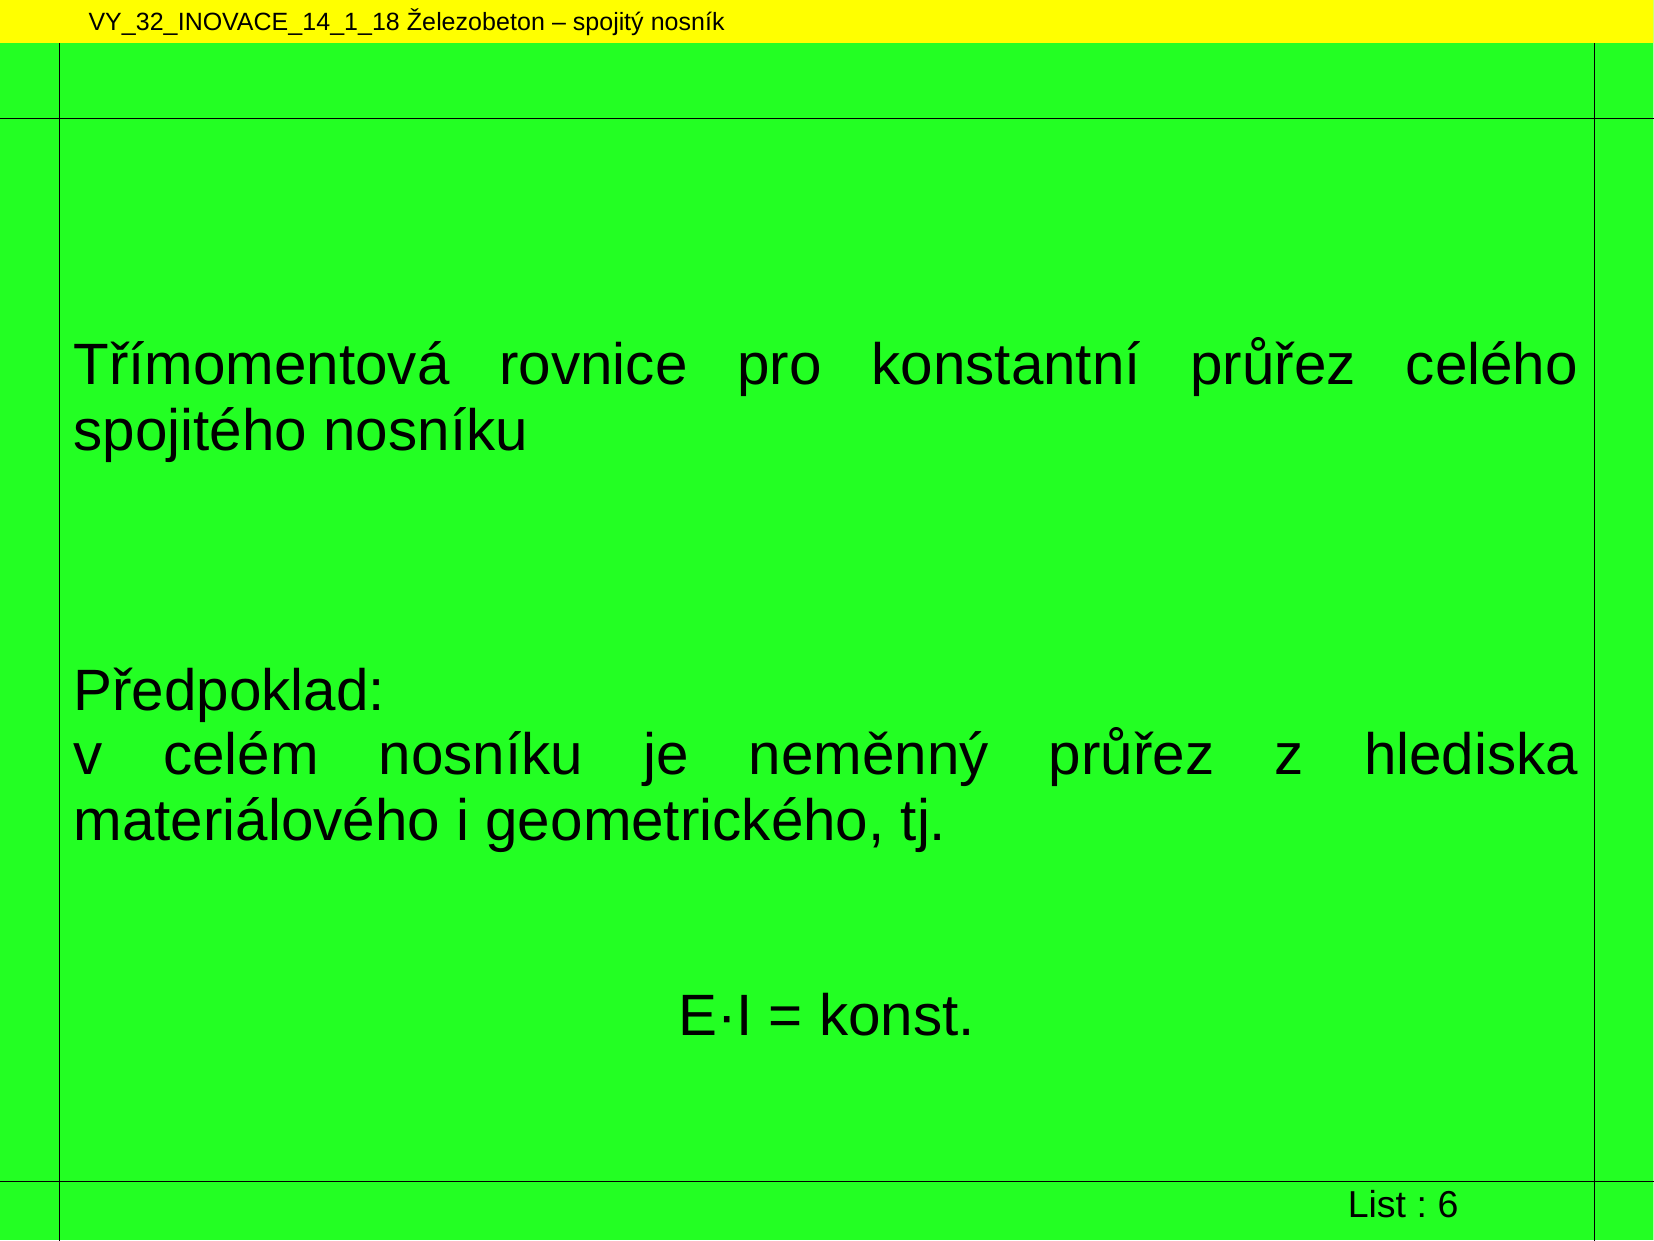

VY_32_INOVACE_14_1_18 Železobeton – spojitý nosník
Třímomentová rovnice pro konstantní průřez celého spojitého nosníku
Předpoklad:
v celém nosníku je neměnný průřez z hlediska materiálového i geometrického, tj.
E·I = konst.
List :